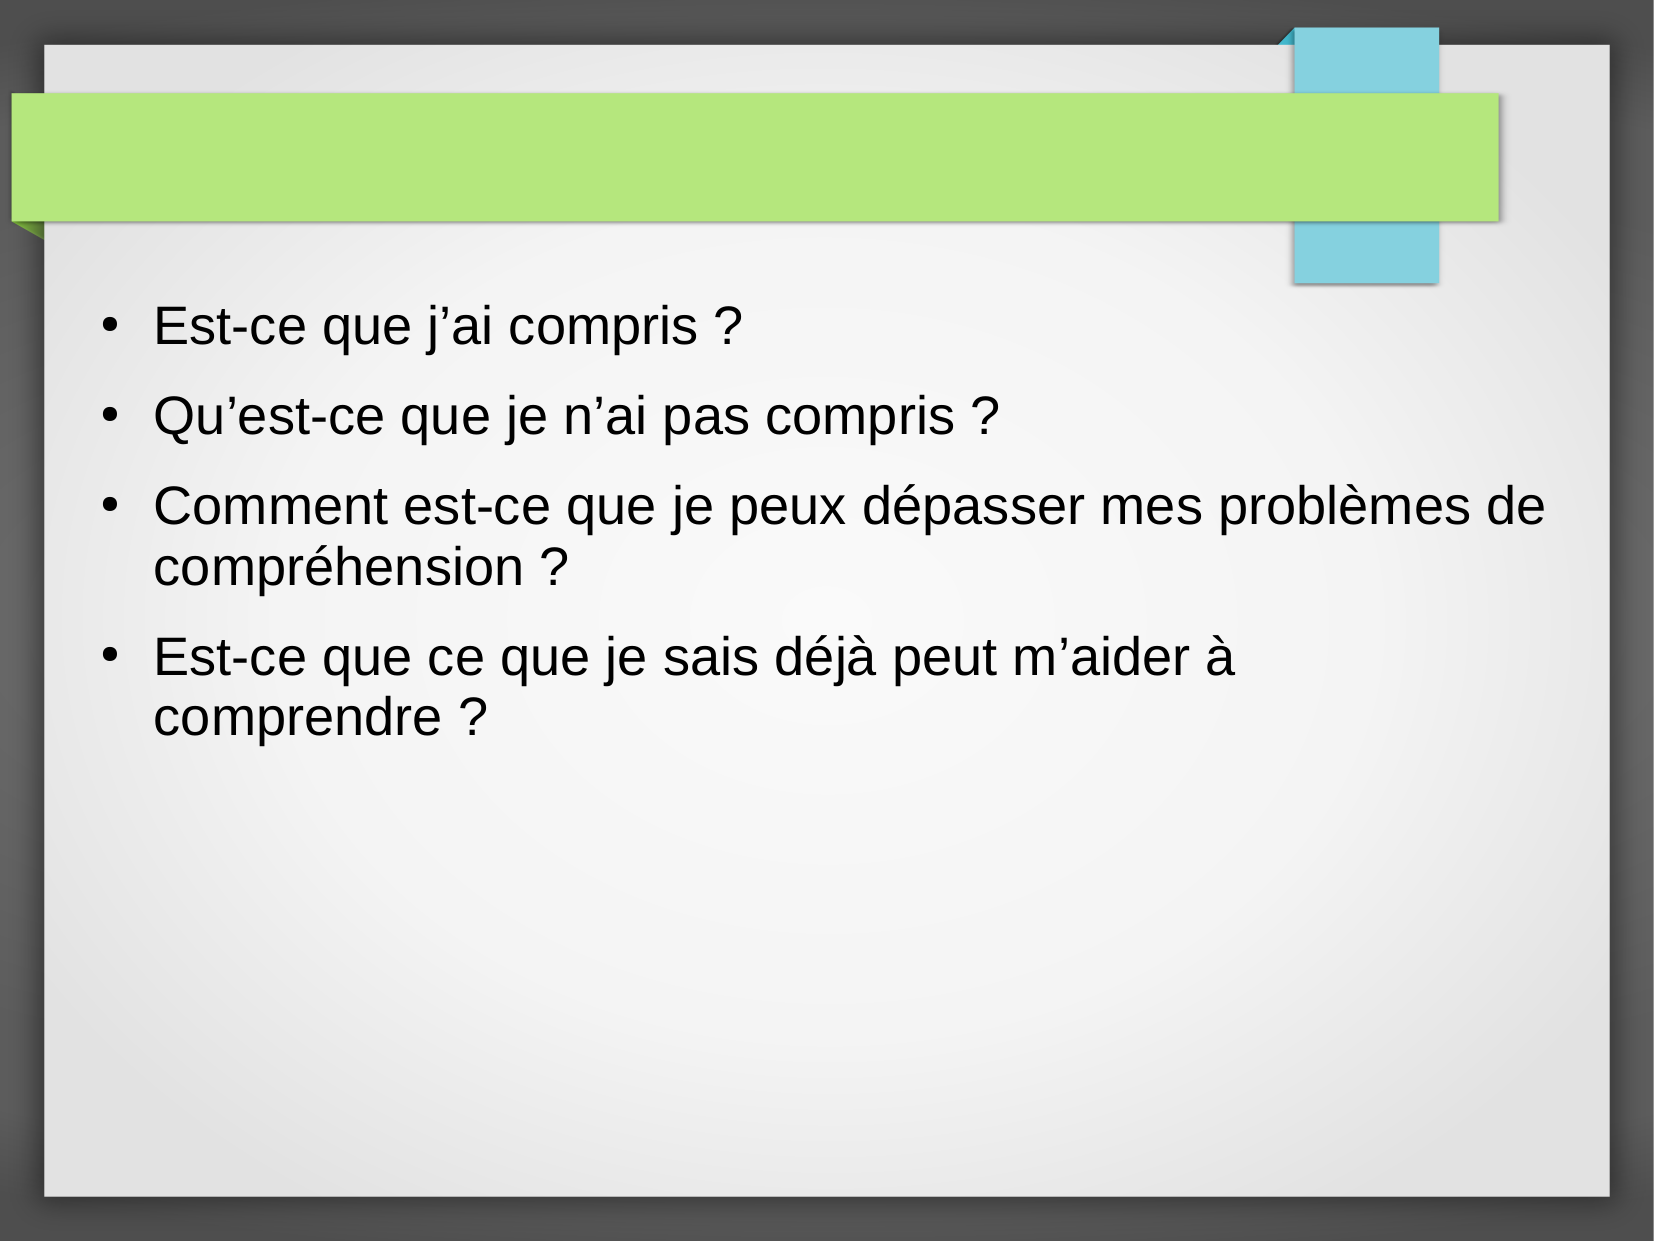

#
Est-ce que j’ai compris ?
Qu’est-ce que je n’ai pas compris ?
Comment est-ce que je peux dépasser mes problèmes de compréhension ?
Est-ce que ce que je sais déjà peut m’aider à comprendre ?